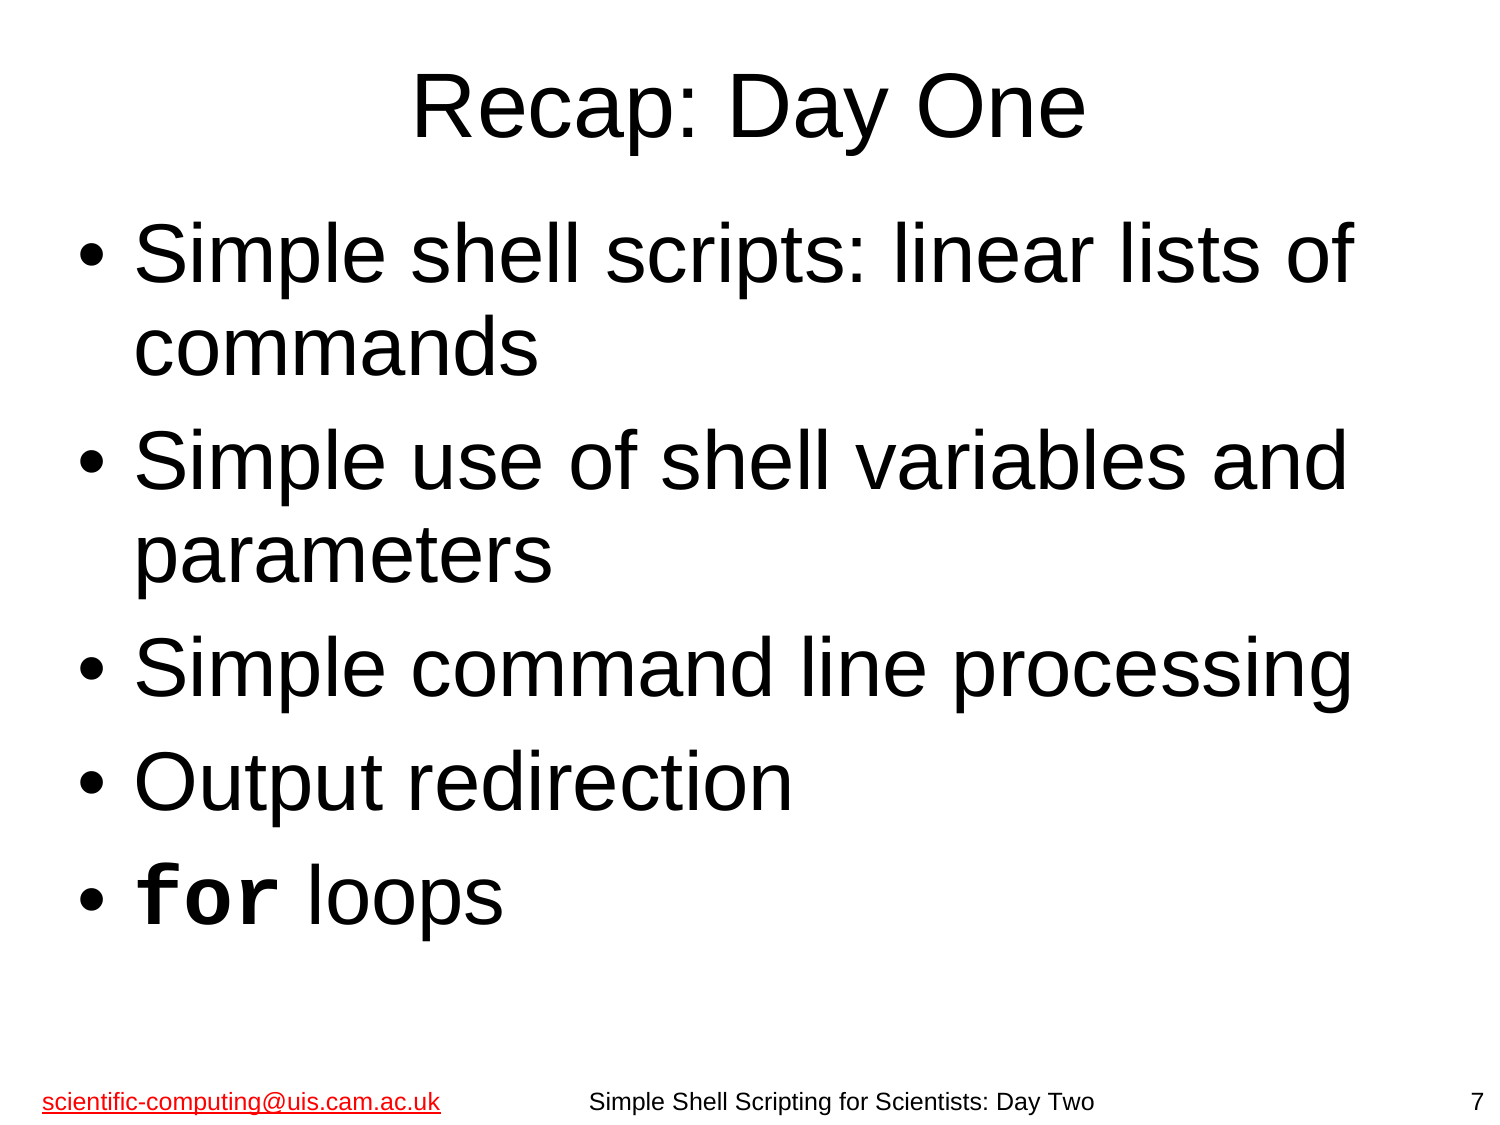

# Recap: Day One
Simple shell scripts: linear lists of commands
Simple use of shell variables and parameters
Simple command line processing
Output redirection
for loops
escience-support@ucs.cam.ac.uk	Simple Shell Scripting for Scientists: Day Two
7